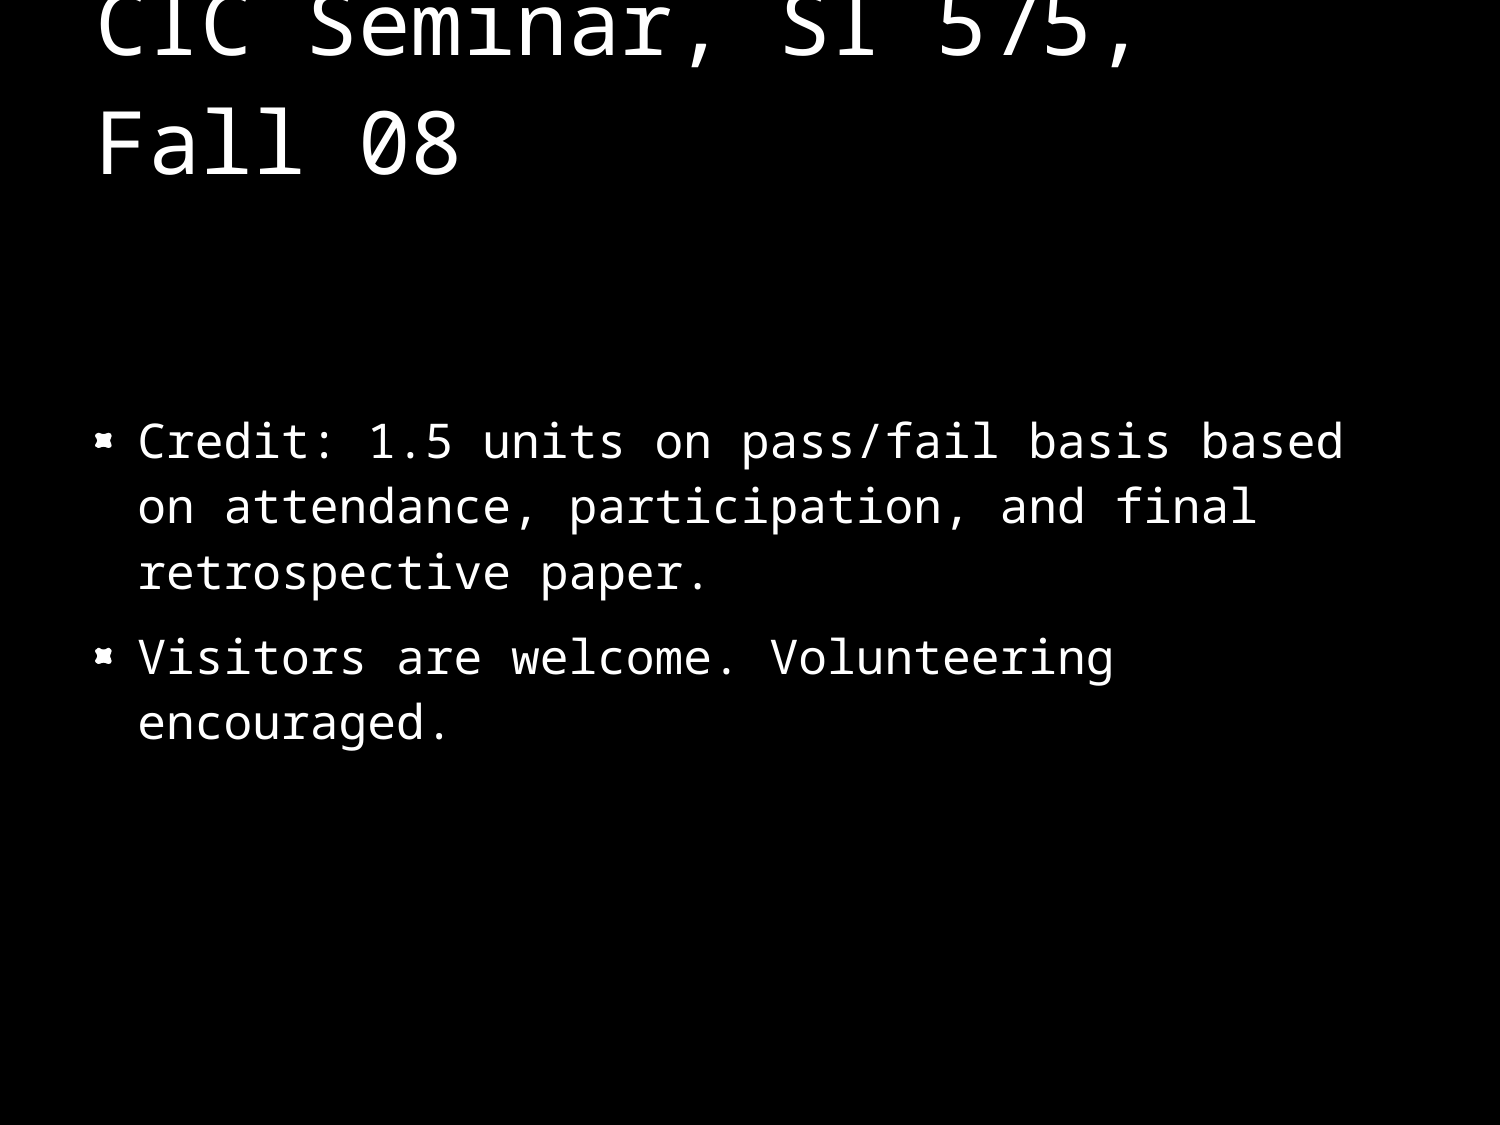

# CIC Seminar, SI 575, Fall 08
Credit: 1.5 units on pass/fail basis based on attendance, participation, and final retrospective paper.
Visitors are welcome. Volunteering encouraged.